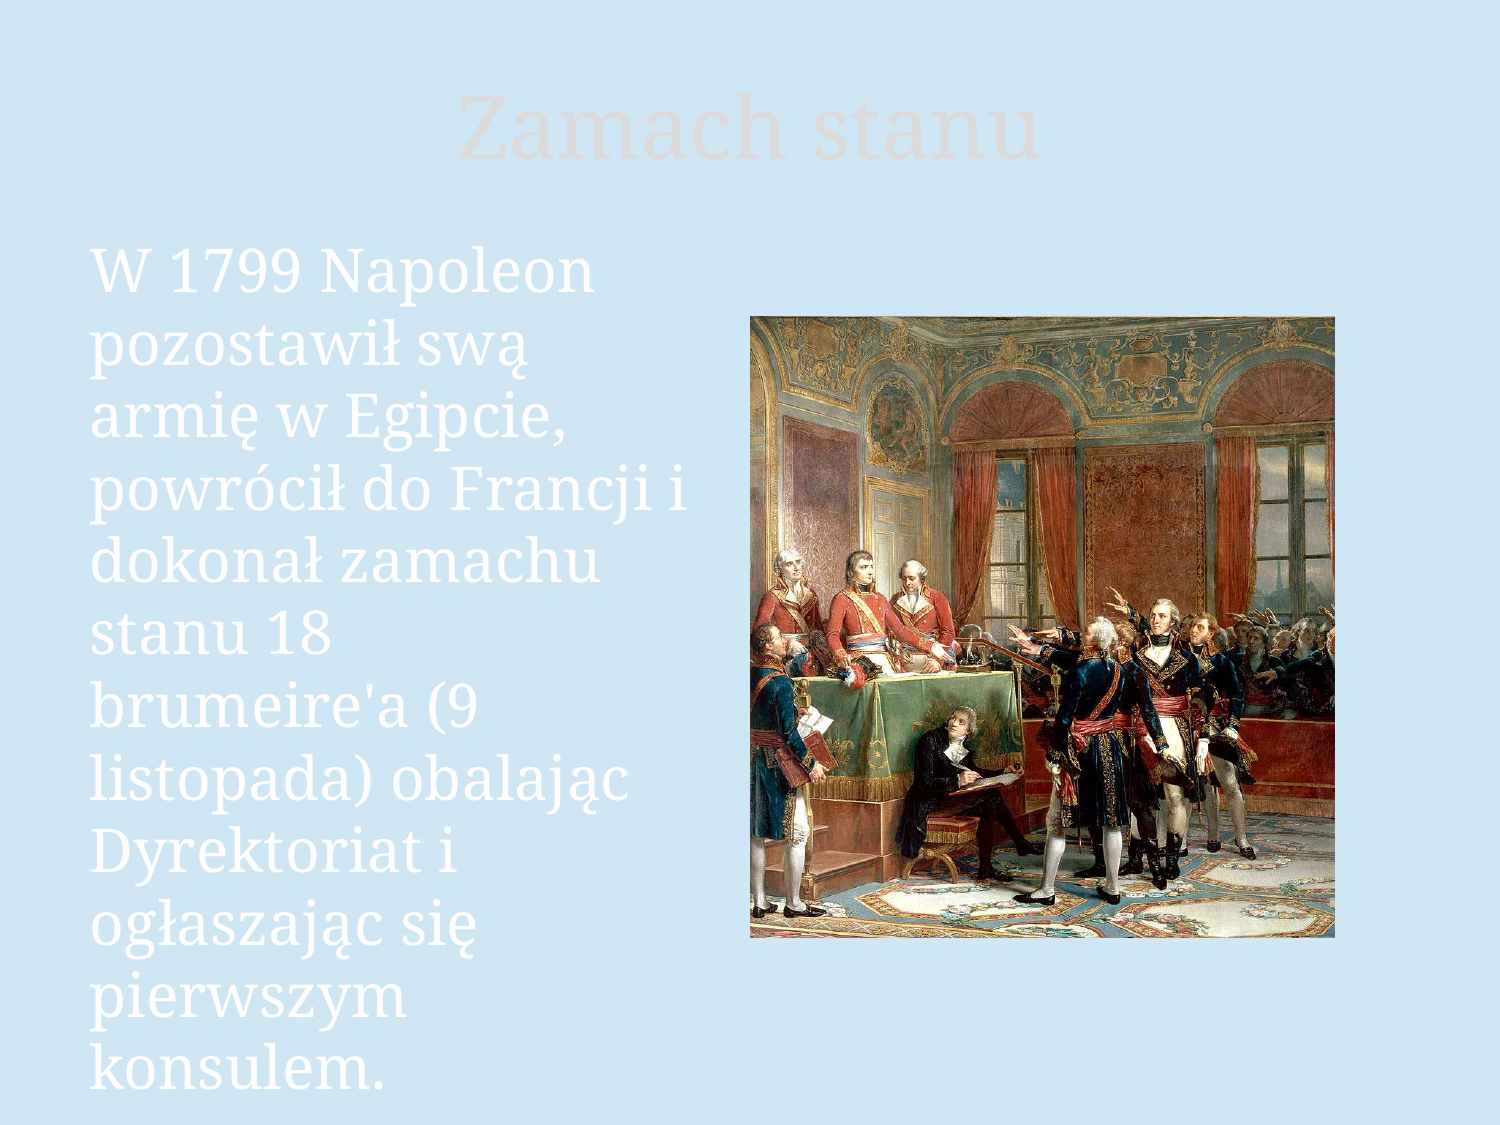

Zamach stanu
# W 1799 Napoleon pozostawił swą armię w Egipcie, powrócił do Francji i dokonał zamachu stanu 18 brumeire'a (9 listopada) obalając Dyrektoriat i ogłaszając się pierwszym konsulem.